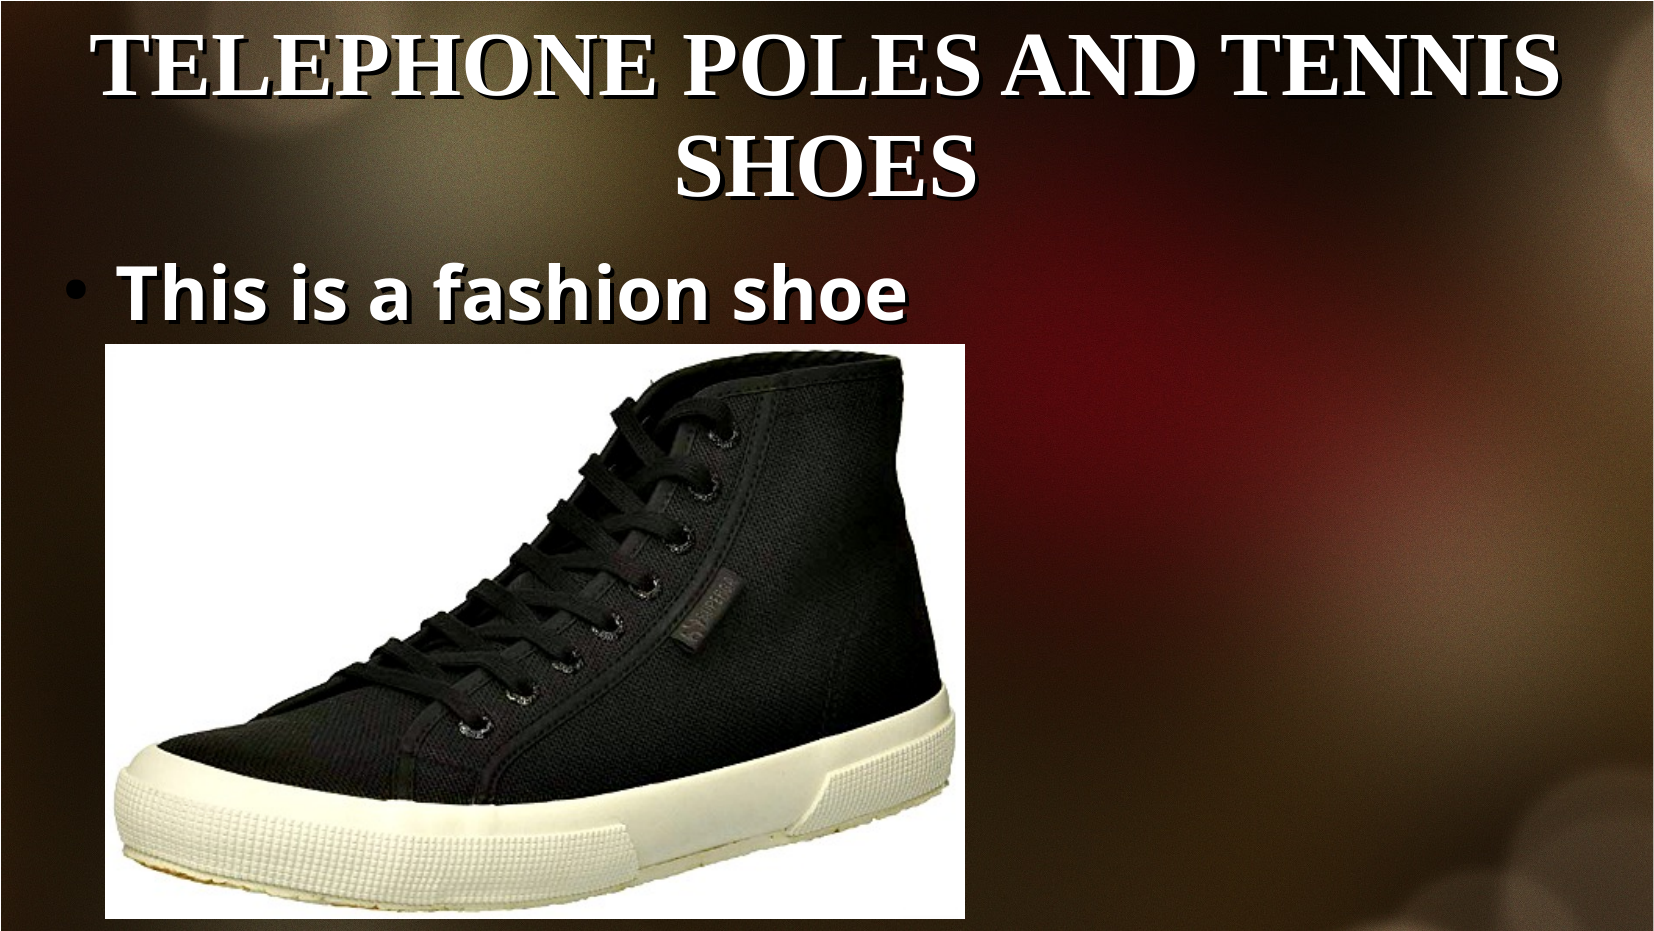

# TELEPHONE POLES AND TENNIS SHOES
This is a fashion shoe